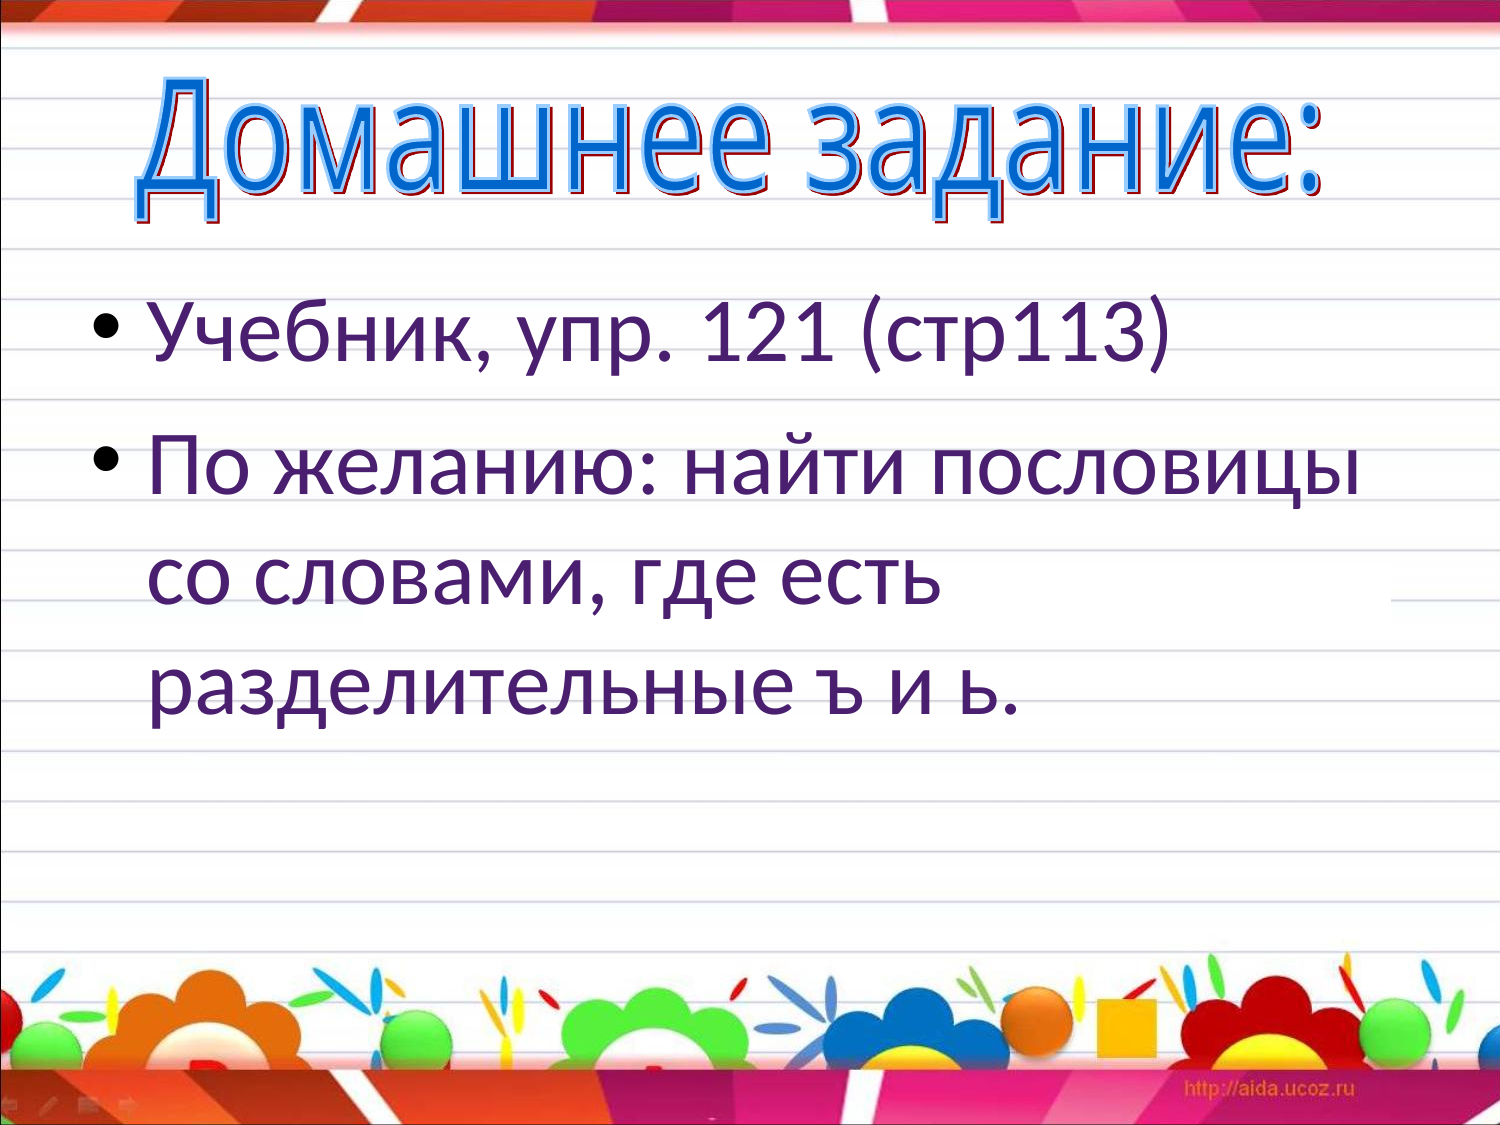

Домашнее задание:
Учебник, упр. 121 (стр113)
По желанию: найти пословицы со словами, где есть разделительные ъ и ь.